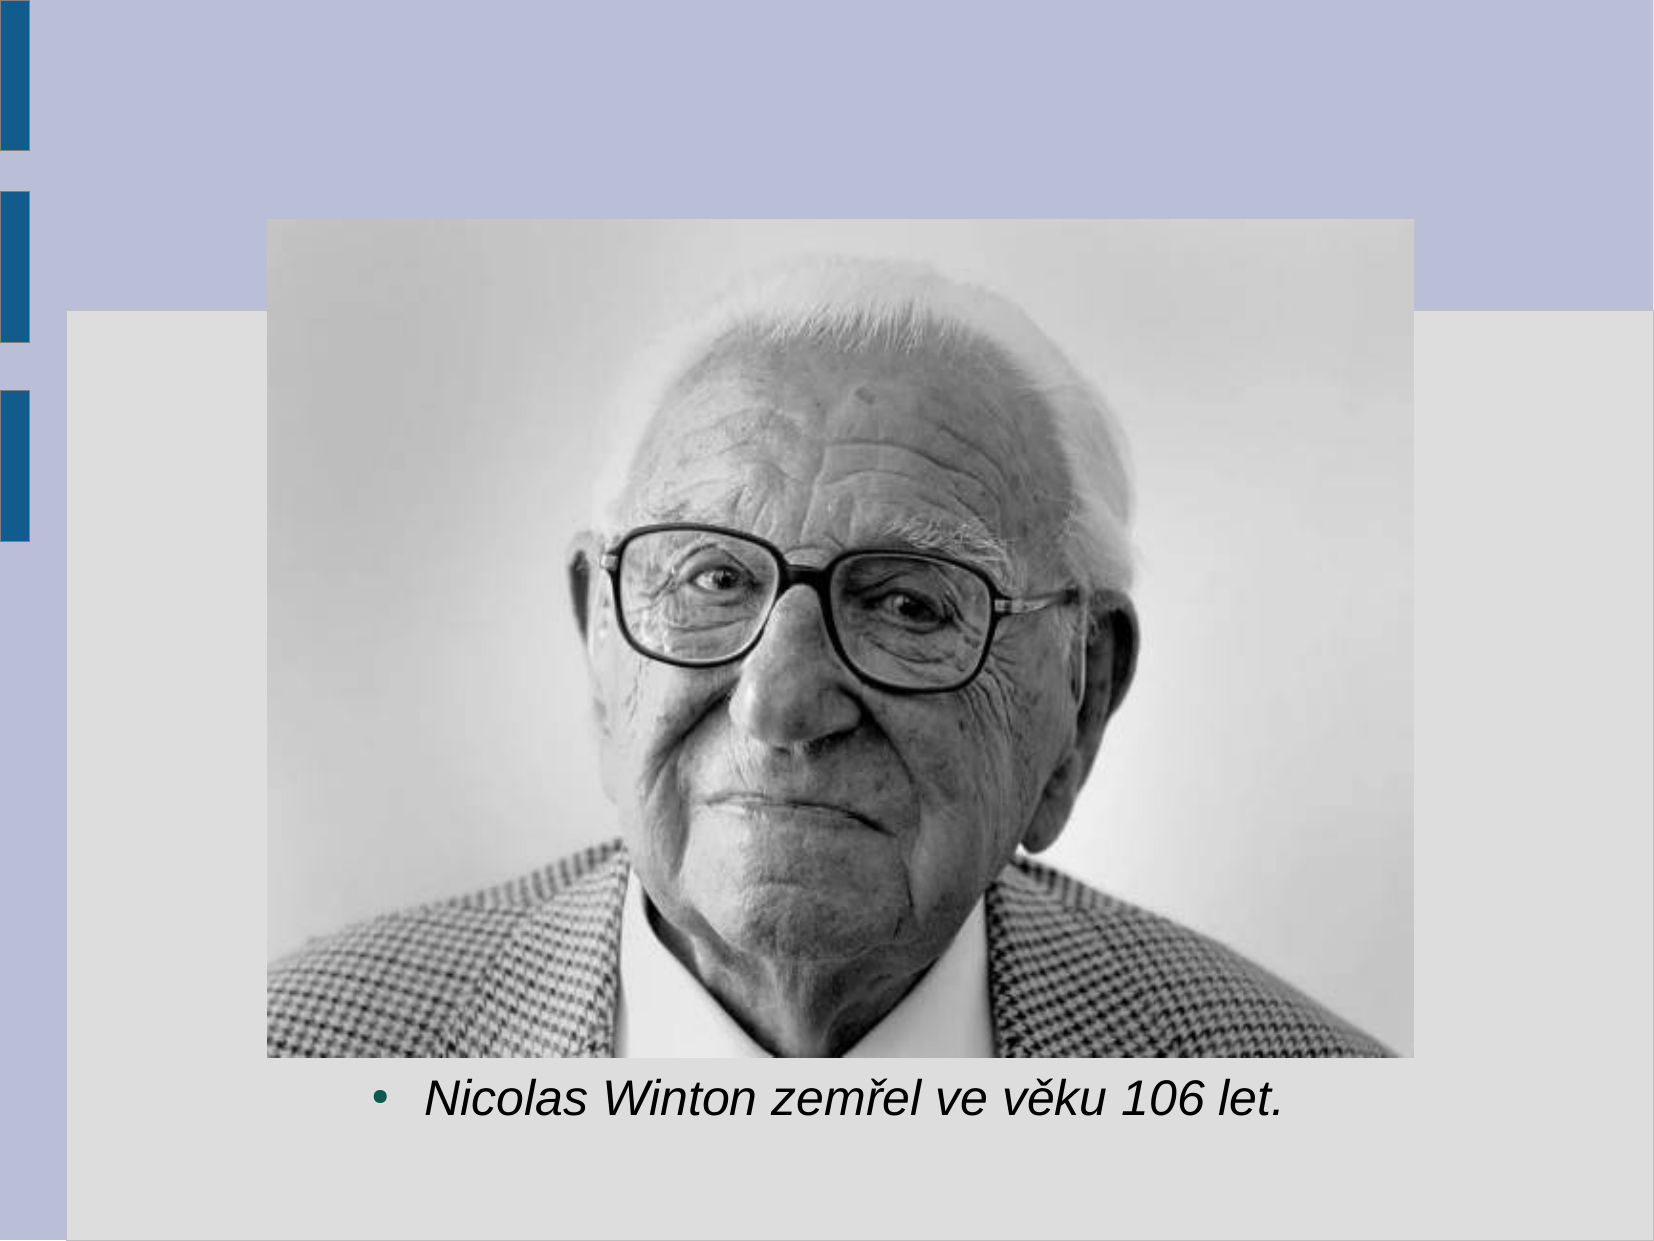

#
Nicolas Winton zemřel ve věku 106 let.